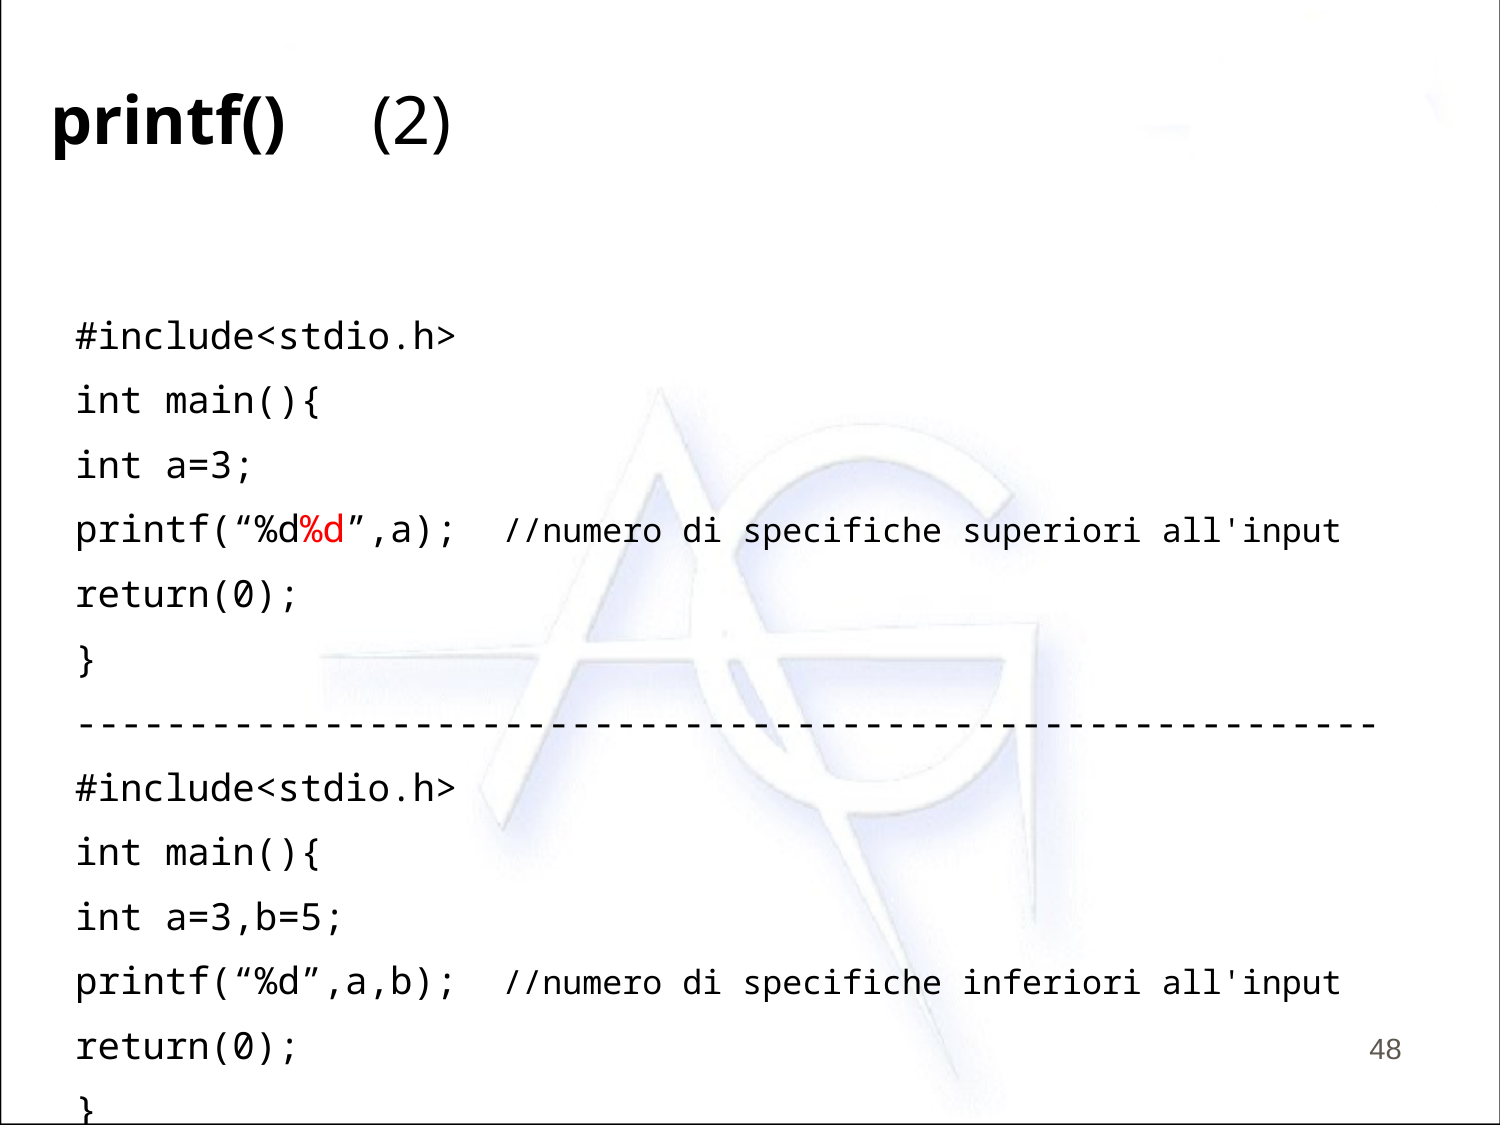

# printf() (2)
#include<stdio.h>
int main(){
int a=3;
printf(“%d%d”,a); //numero di specifiche superiori all'input
return(0);
}
----------------------------------------------------------
#include<stdio.h>
int main(){
int a=3,b=5;
printf(“%d”,a,b); //numero di specifiche inferiori all'input
return(0);
}
48